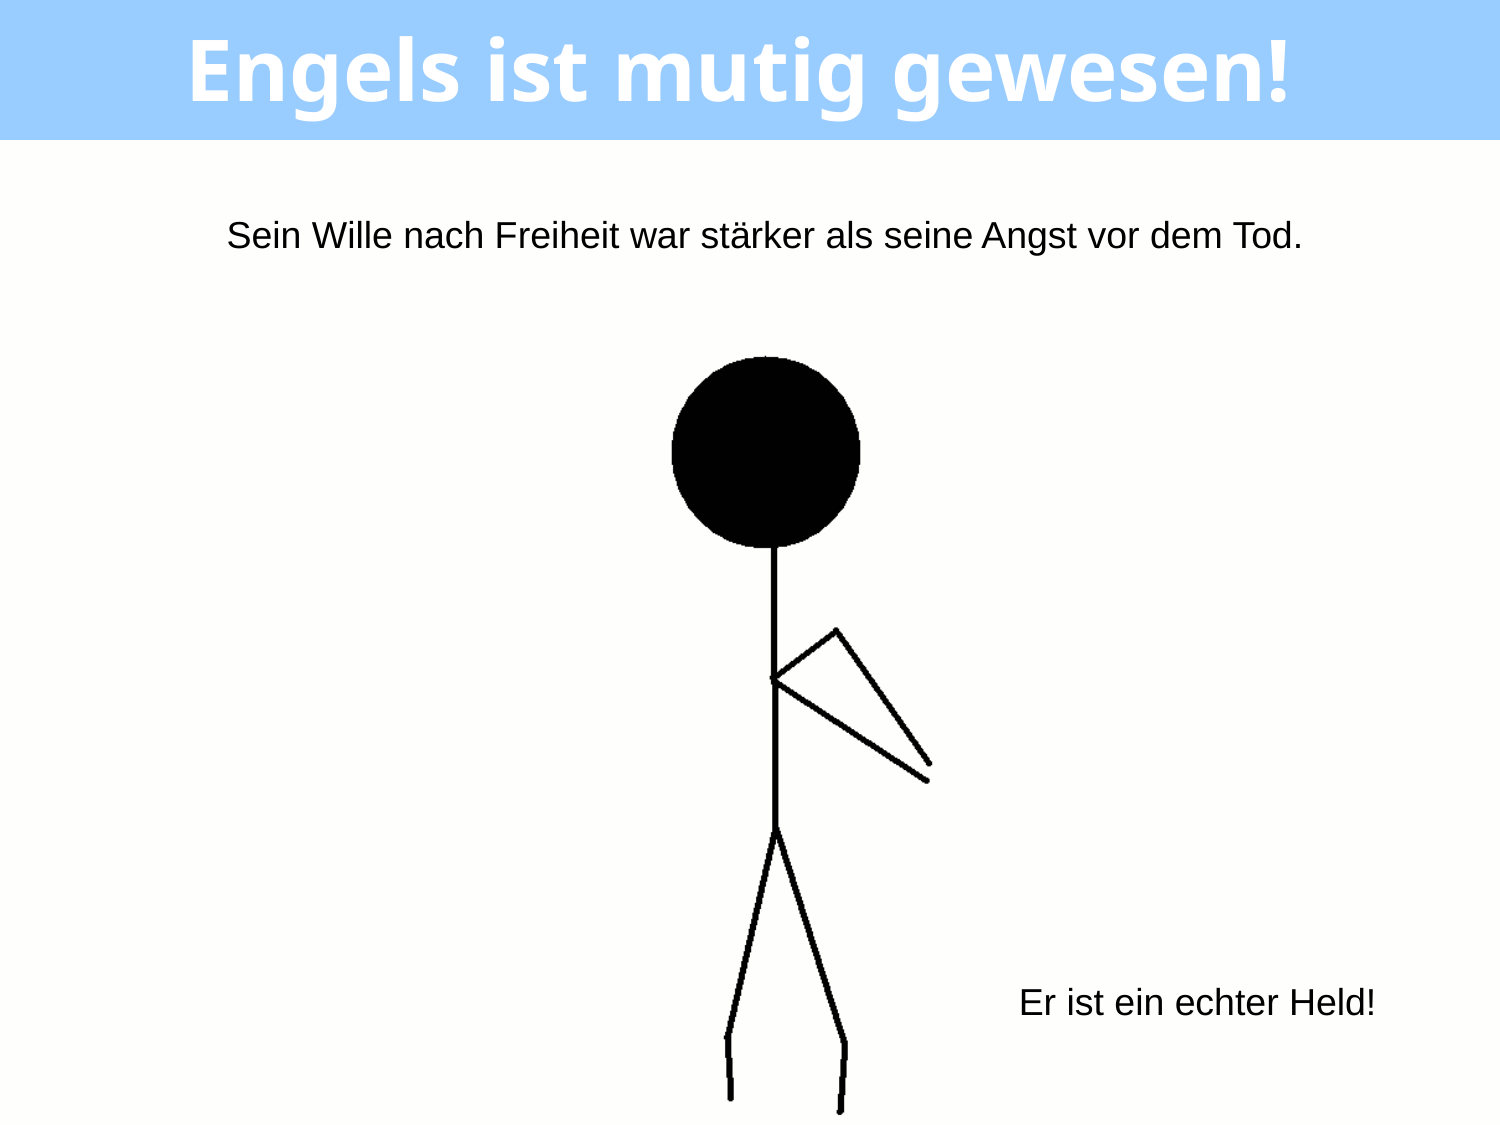

# Engels ist mutig gewesen!
Sein Wille nach Freiheit war stärker als seine Angst vor dem Tod.
Er ist ein echter Held!